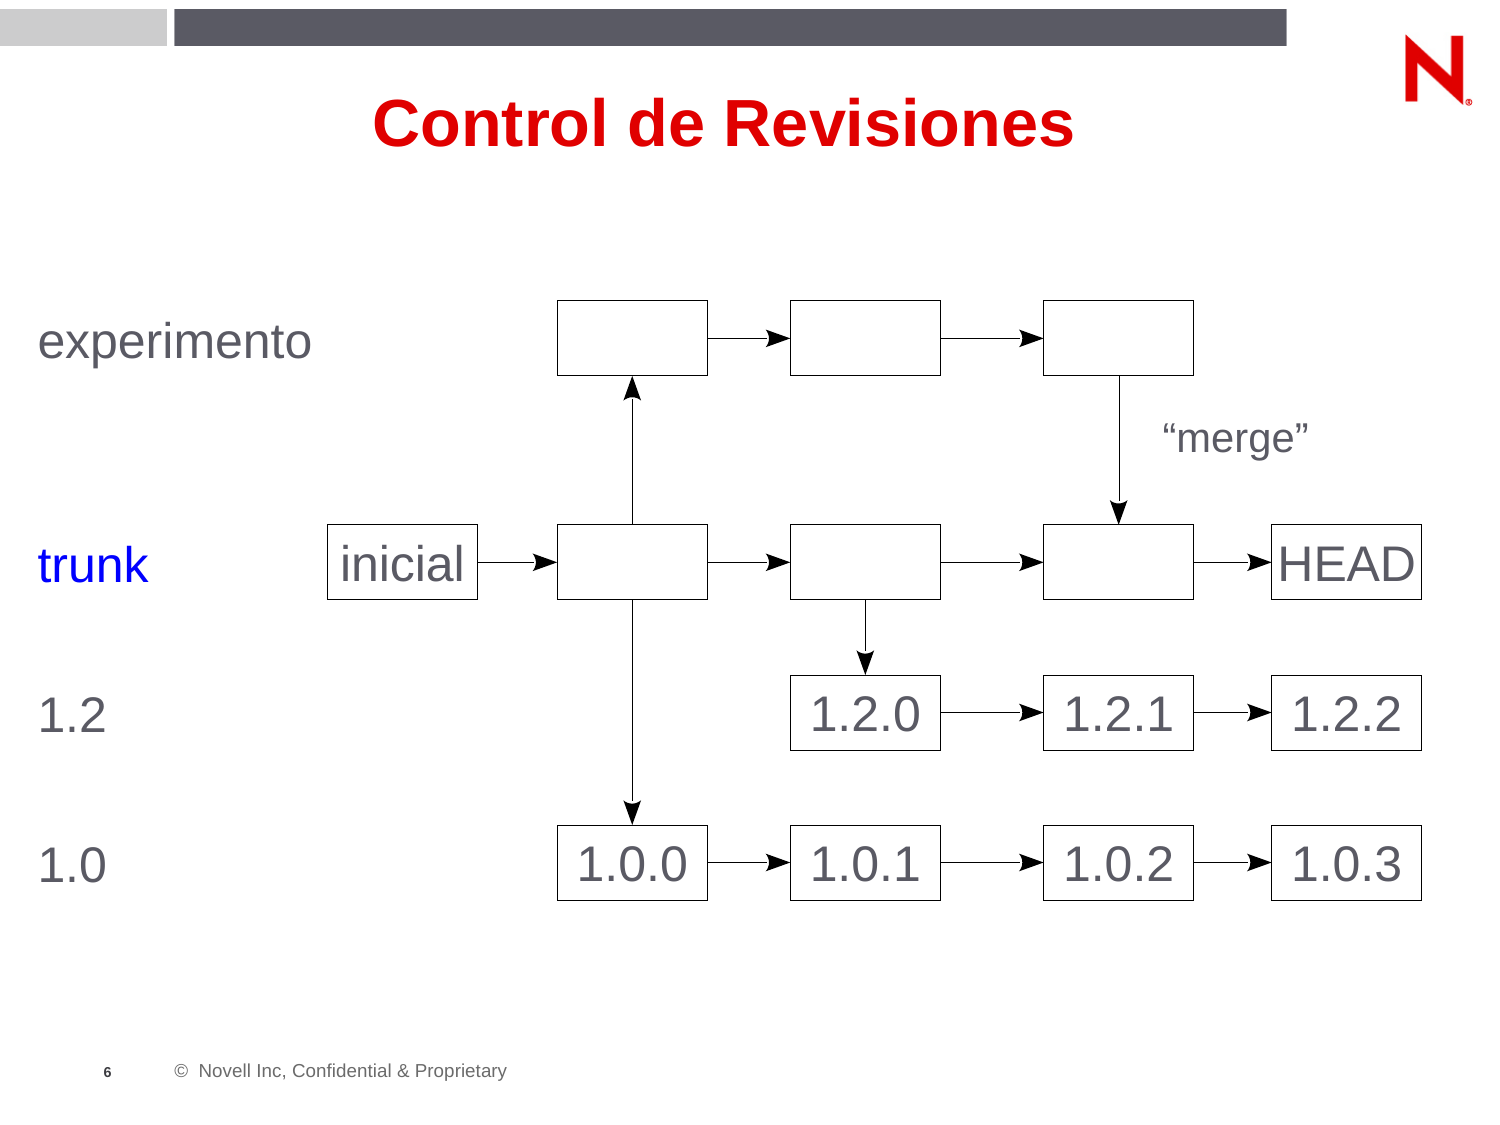

# Control de Revisiones
experimento
“merge”
inicial
HEAD
trunk
1.2.0
1.2.1
1.2.2
1.2
1.0.0
1.0.1
1.0.2
1.0.3
1.0